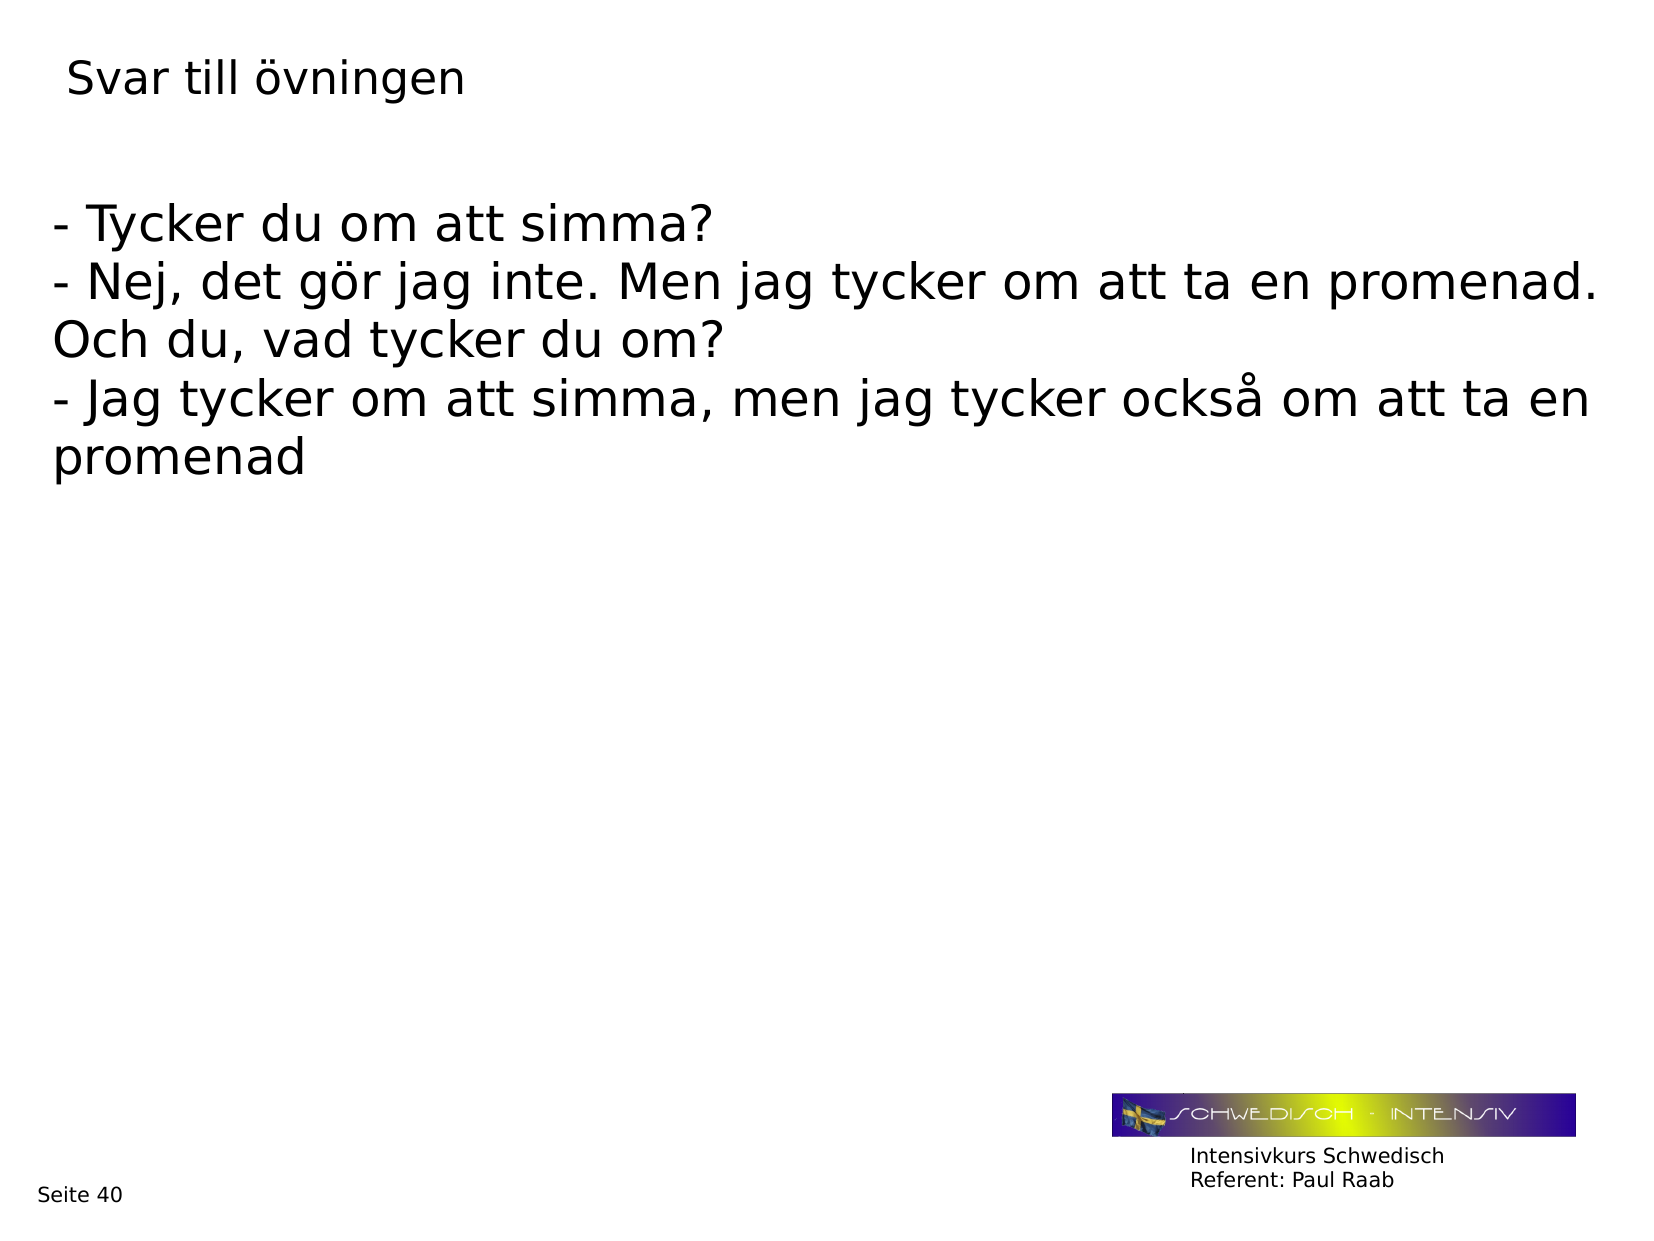

Svar till övningen
- Tycker du om att simma?
- Nej, det gör jag inte. Men jag tycker om att ta en promenad.
Och du, vad tycker du om?
- Jag tycker om att simma, men jag tycker också om att ta en promenad